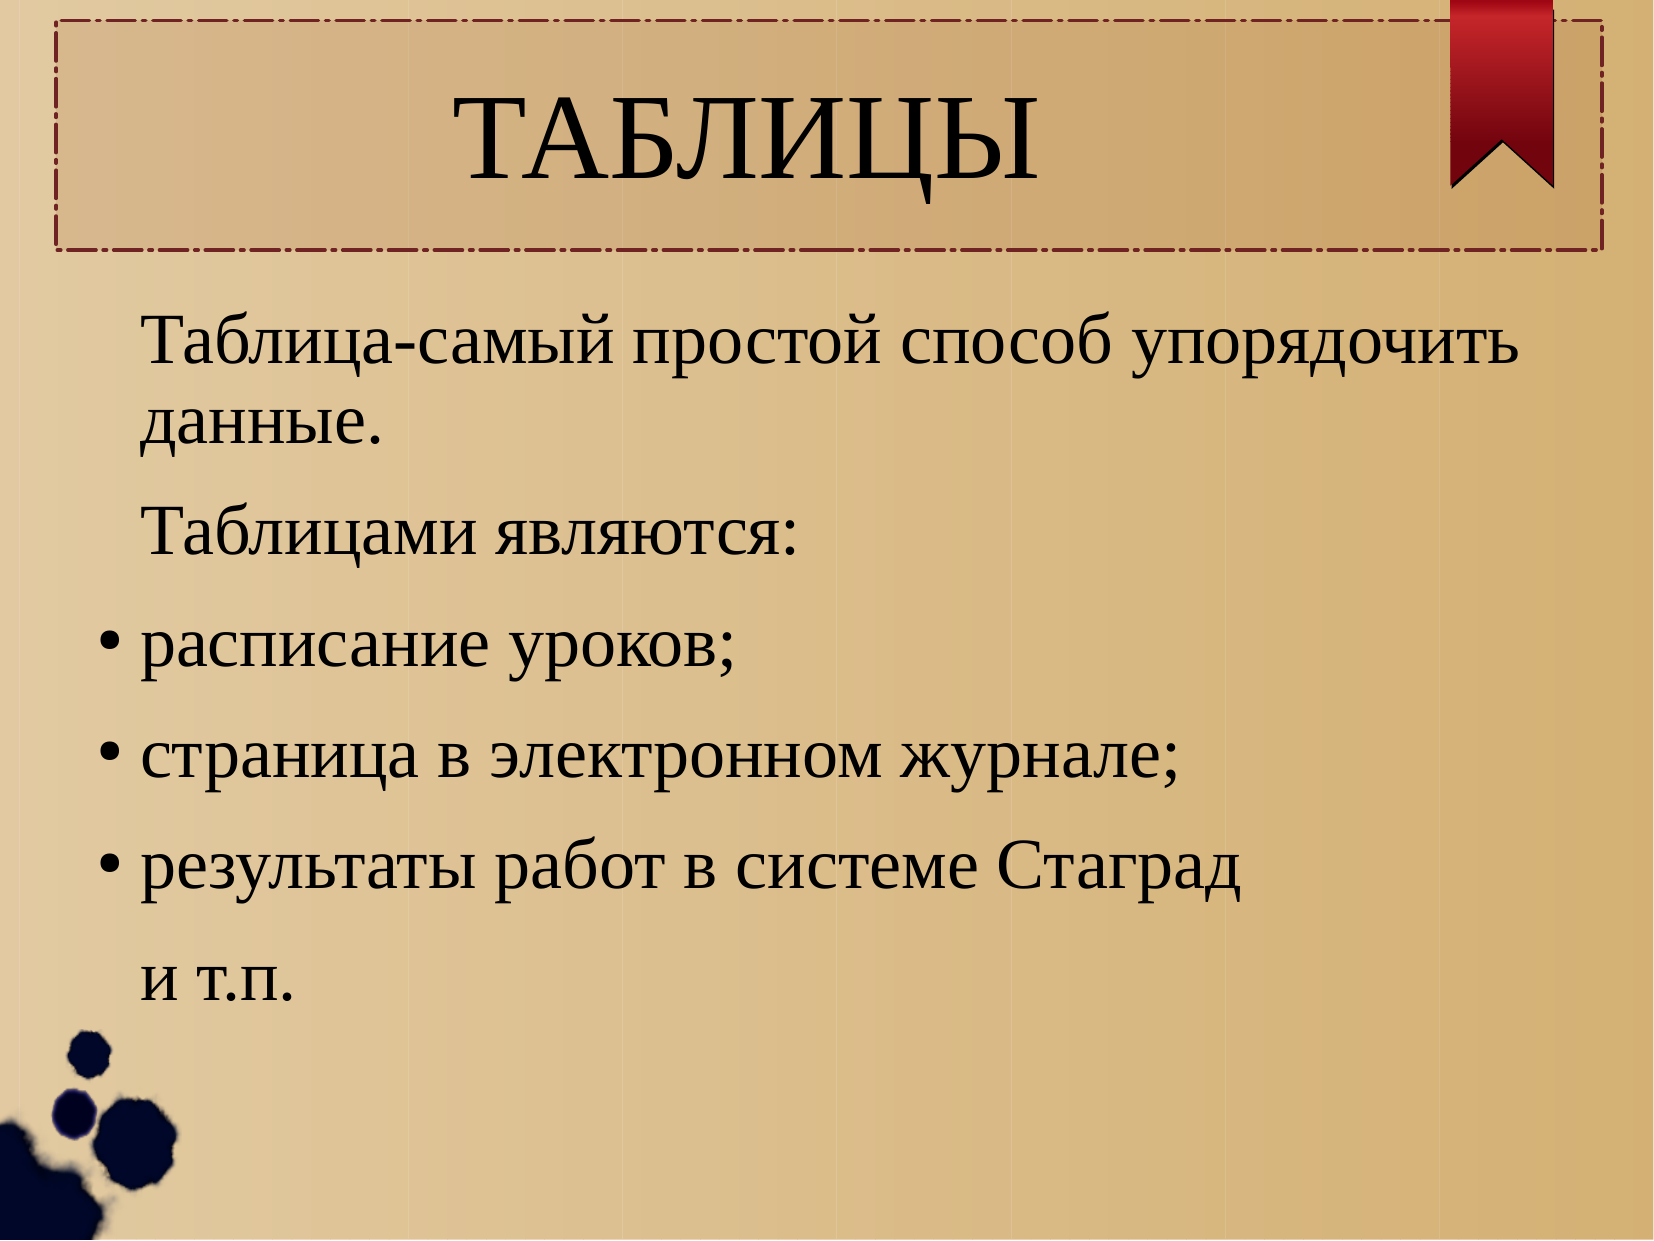

# ТАБЛИЦЫ
Таблица-самый простой способ упорядочить данные.
Таблицами являются:
расписание уроков;
страница в электронном журнале;
результаты работ в системе Стаград
и т.п.